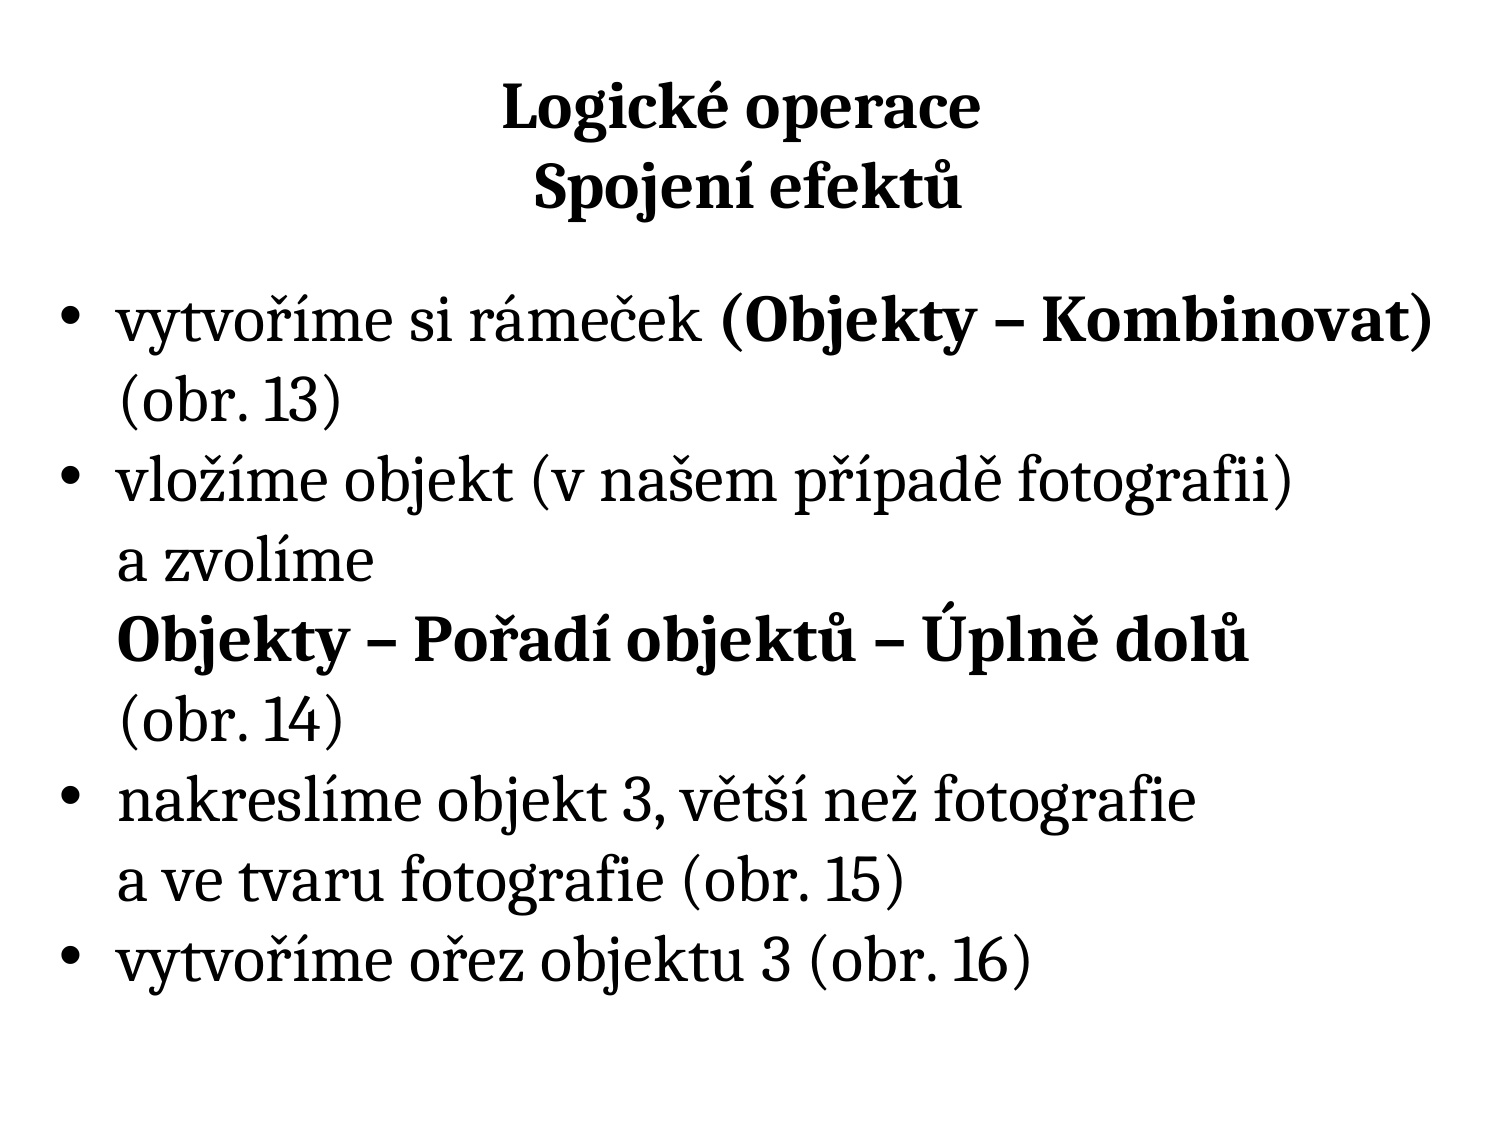

Logické operace
Spojení efektů
vytvoříme si rámeček (Objekty – Kombinovat)
	(obr. 13)
vložíme objekt (v našem případě fotografii)
	a zvolíme
	Objekty – Pořadí objektů – Úplně dolů
	(obr. 14)
nakreslíme objekt 3, větší než fotografie
	a ve tvaru fotografie (obr. 15)
vytvoříme ořez objektu 3 (obr. 16)